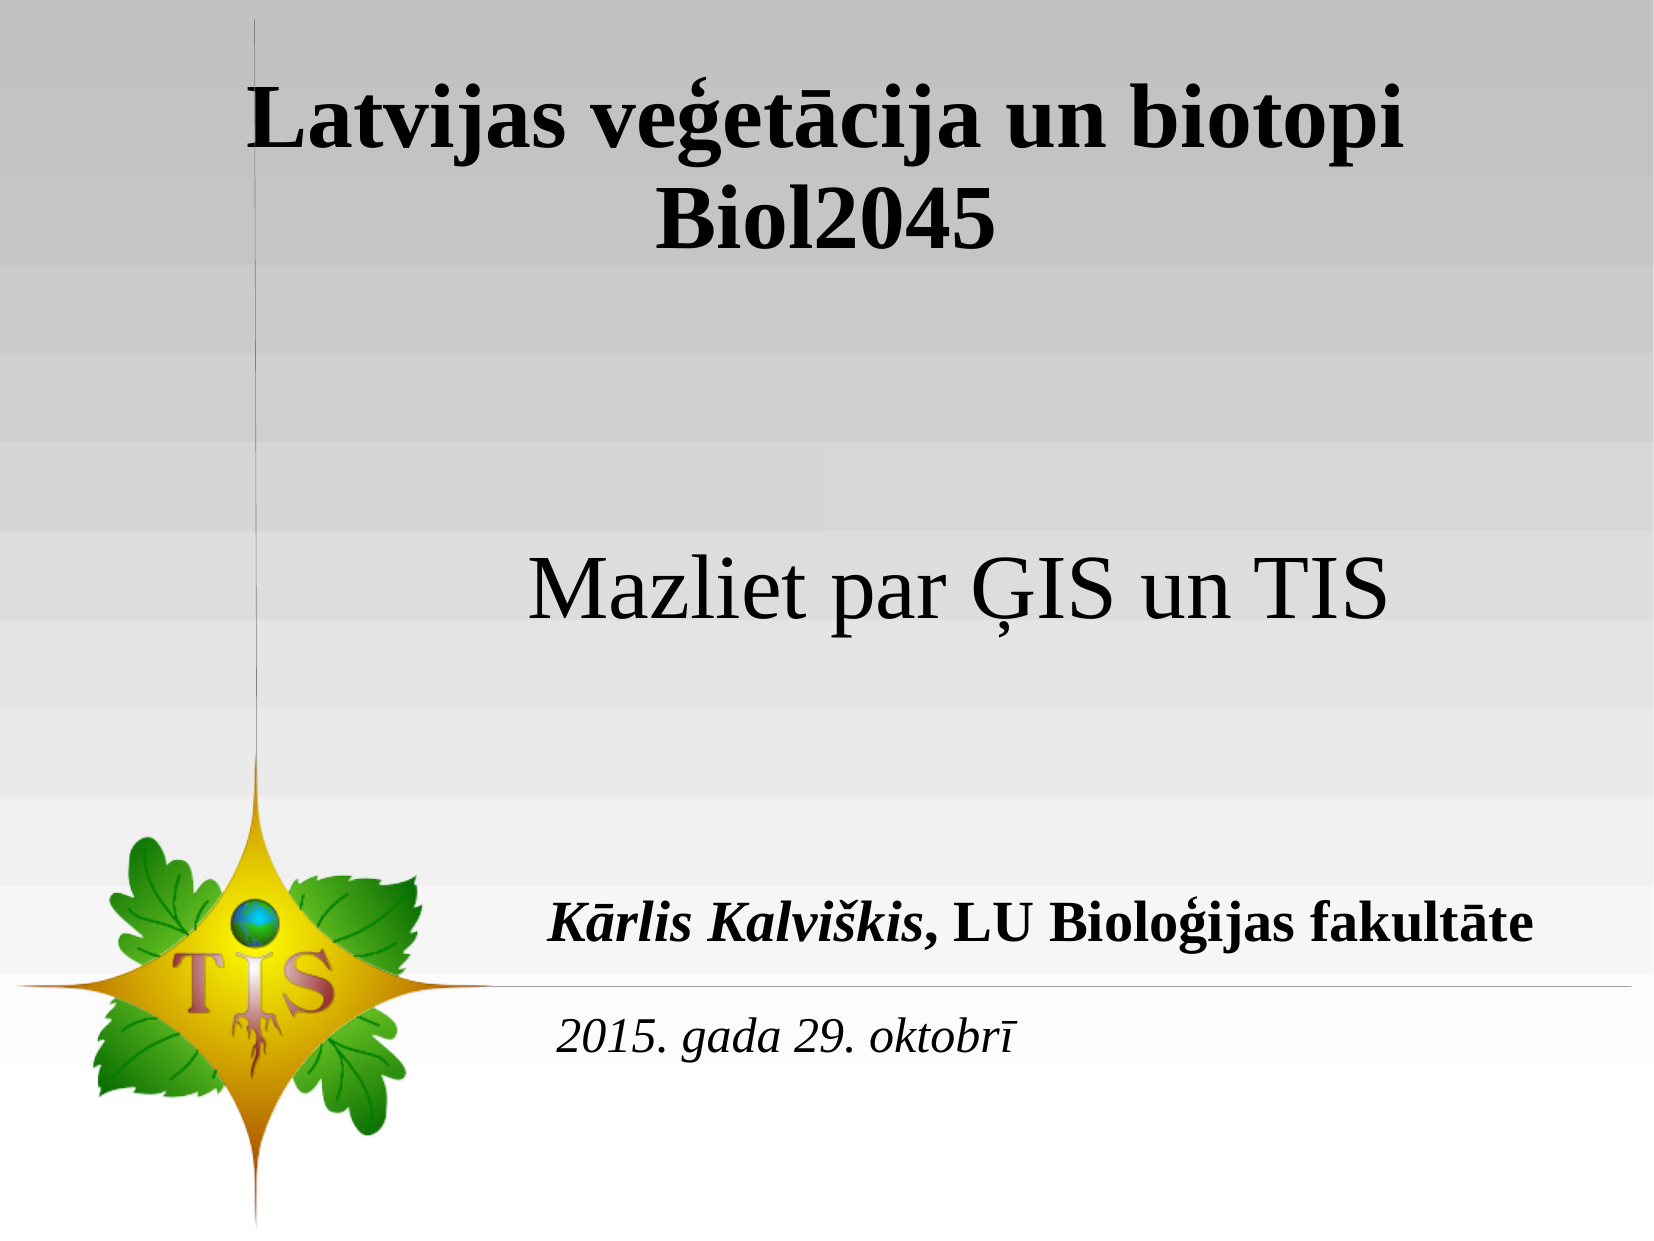

# Mazliet par ĢIS un TIS
2015. gada 29. oktobrī